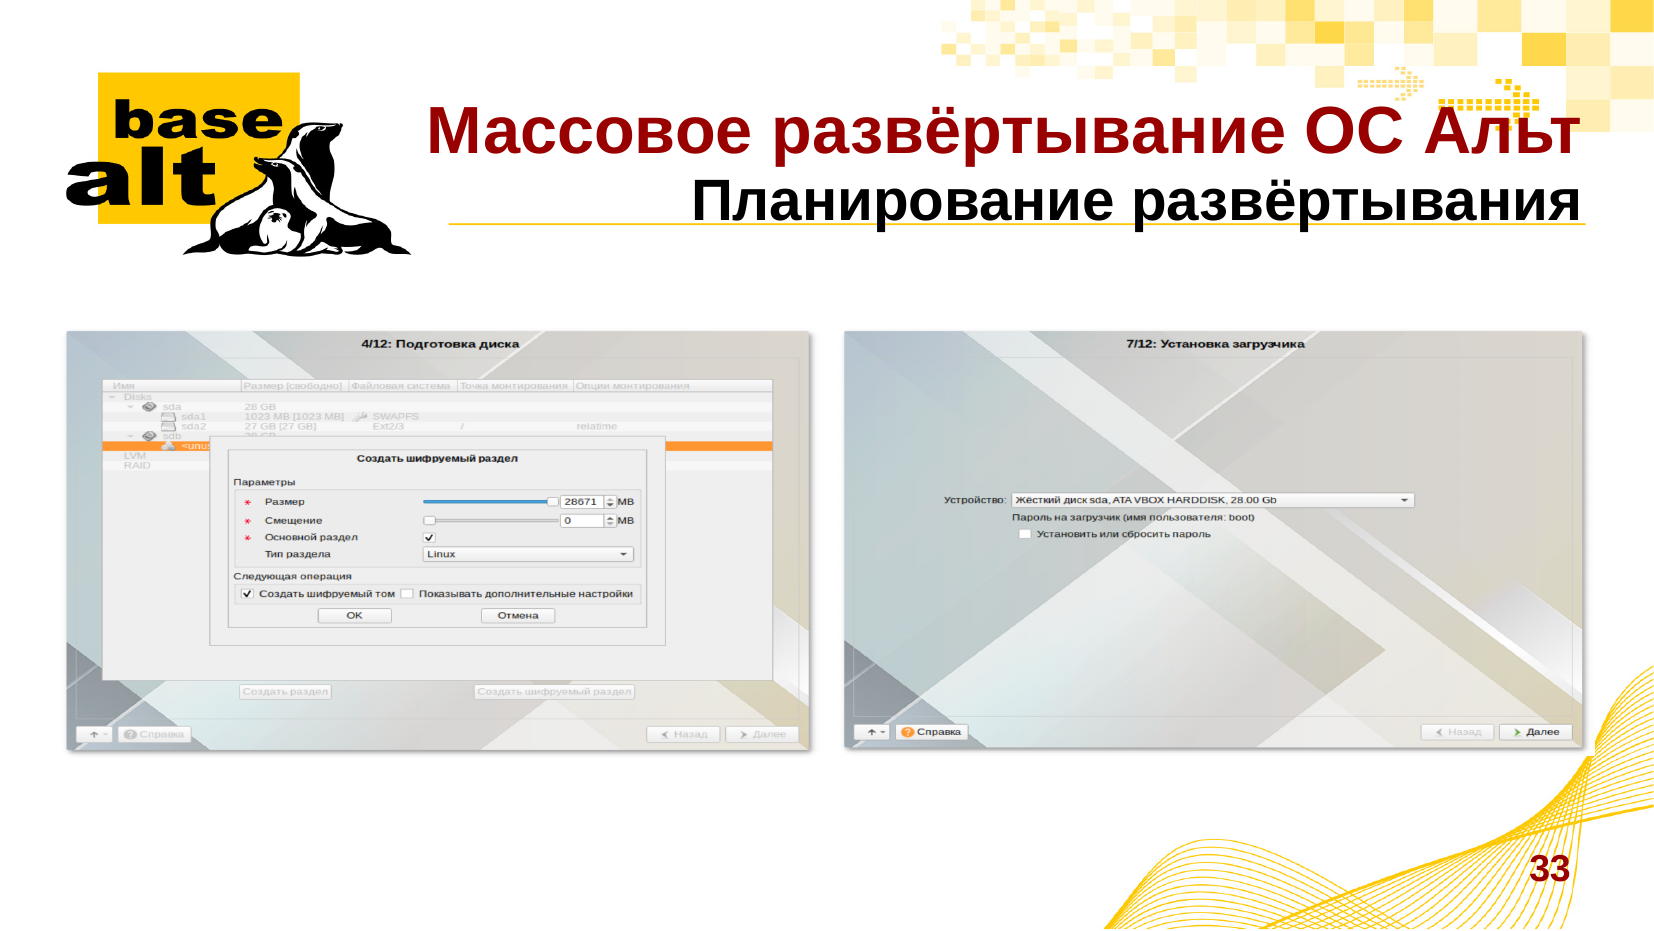

# Массовое развёртывание ОС Альт Планирование развёртывания
33